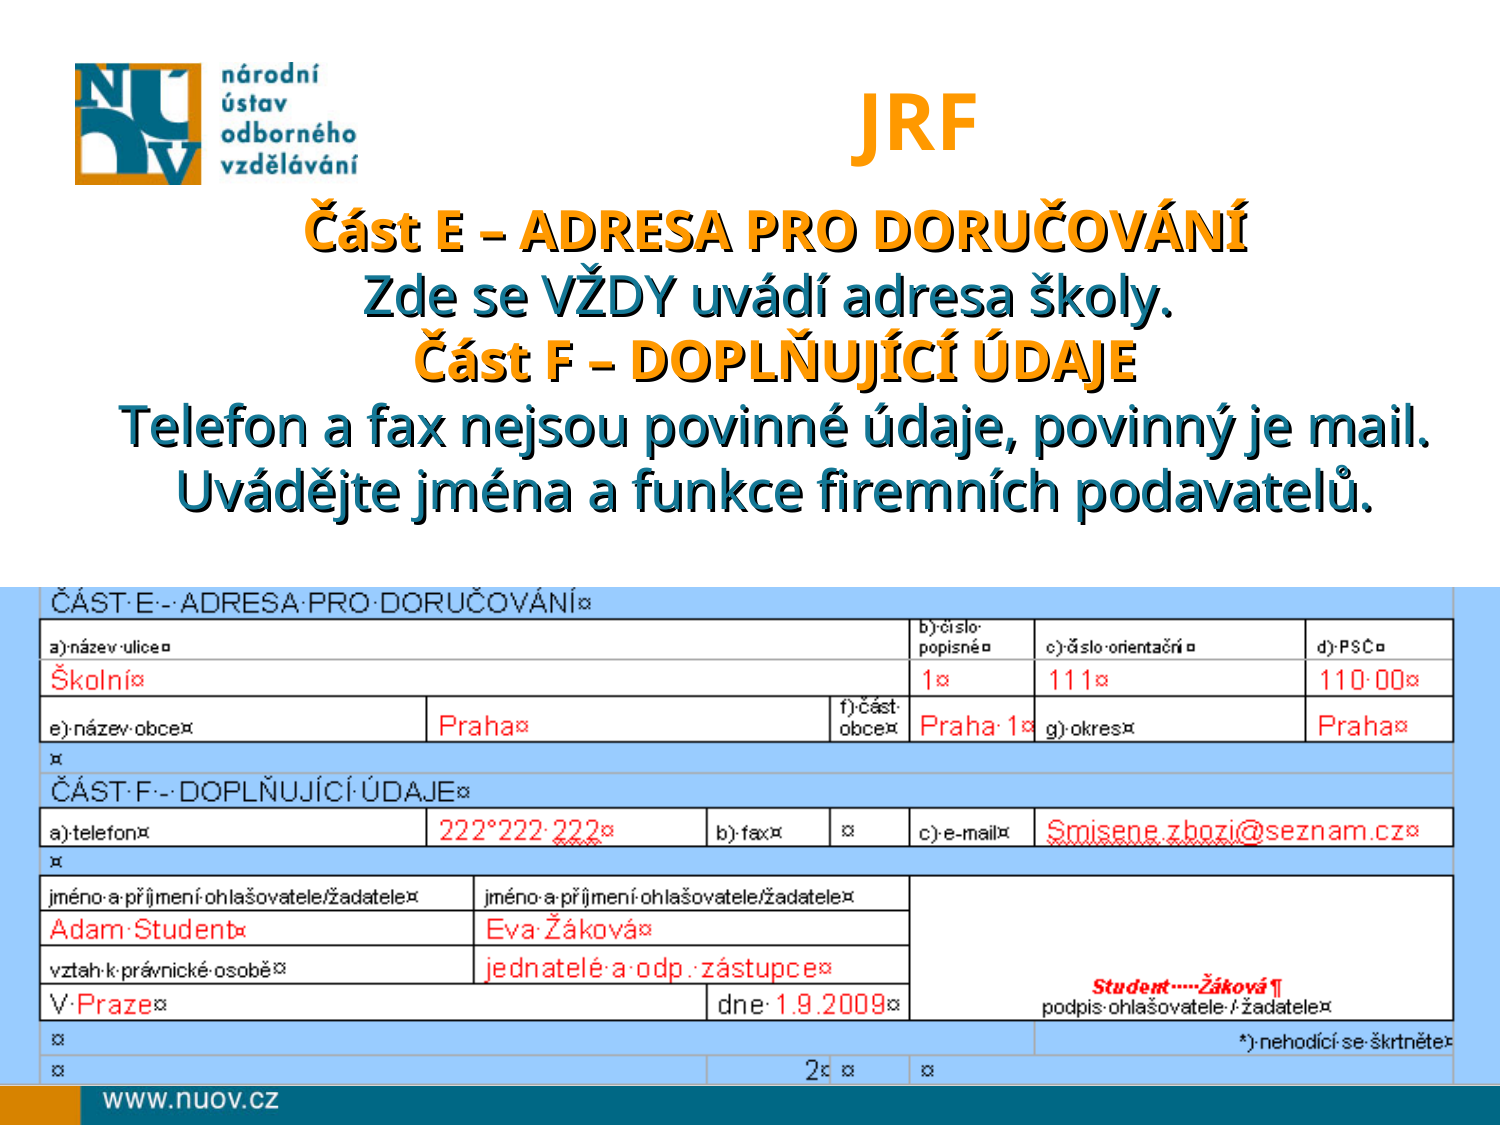

# JRF
Část E – ADRESA PRO DORUČOVÁNÍ
Zde se VŽDY uvádí adresa školy.
Část F – DOPLŇUJÍCÍ ÚDAJE
Telefon a fax nejsou povinné údaje, povinný je mail. Uvádějte jména a funkce firemních podavatelů.